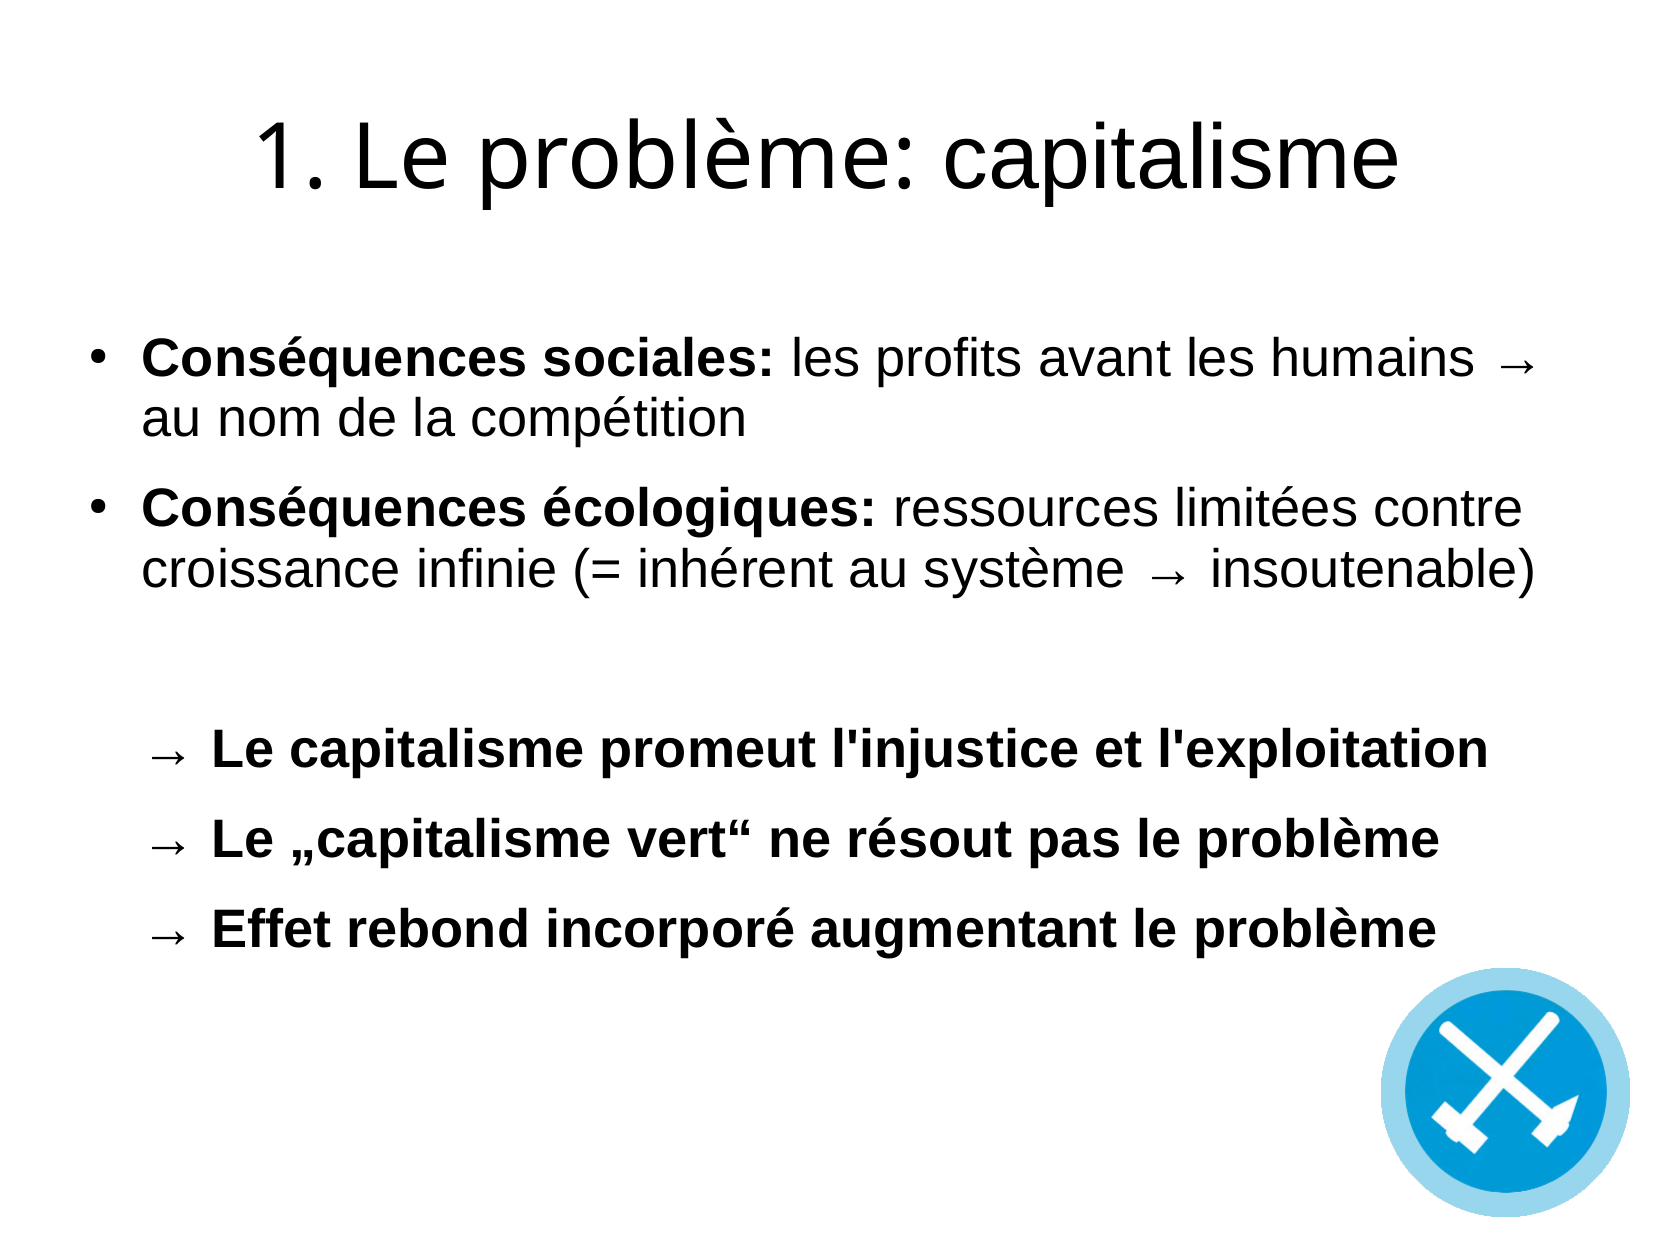

# 1. Le problème: capitalisme
Conséquences sociales: les profits avant les humains → au nom de la compétition
Conséquences écologiques: ressources limitées contre croissance infinie (= inhérent au système → insoutenable)
→ Le capitalisme promeut l'injustice et l'exploitation
→ Le „capitalisme vert“ ne résout pas le problème
→ Effet rebond incorporé augmentant le problème